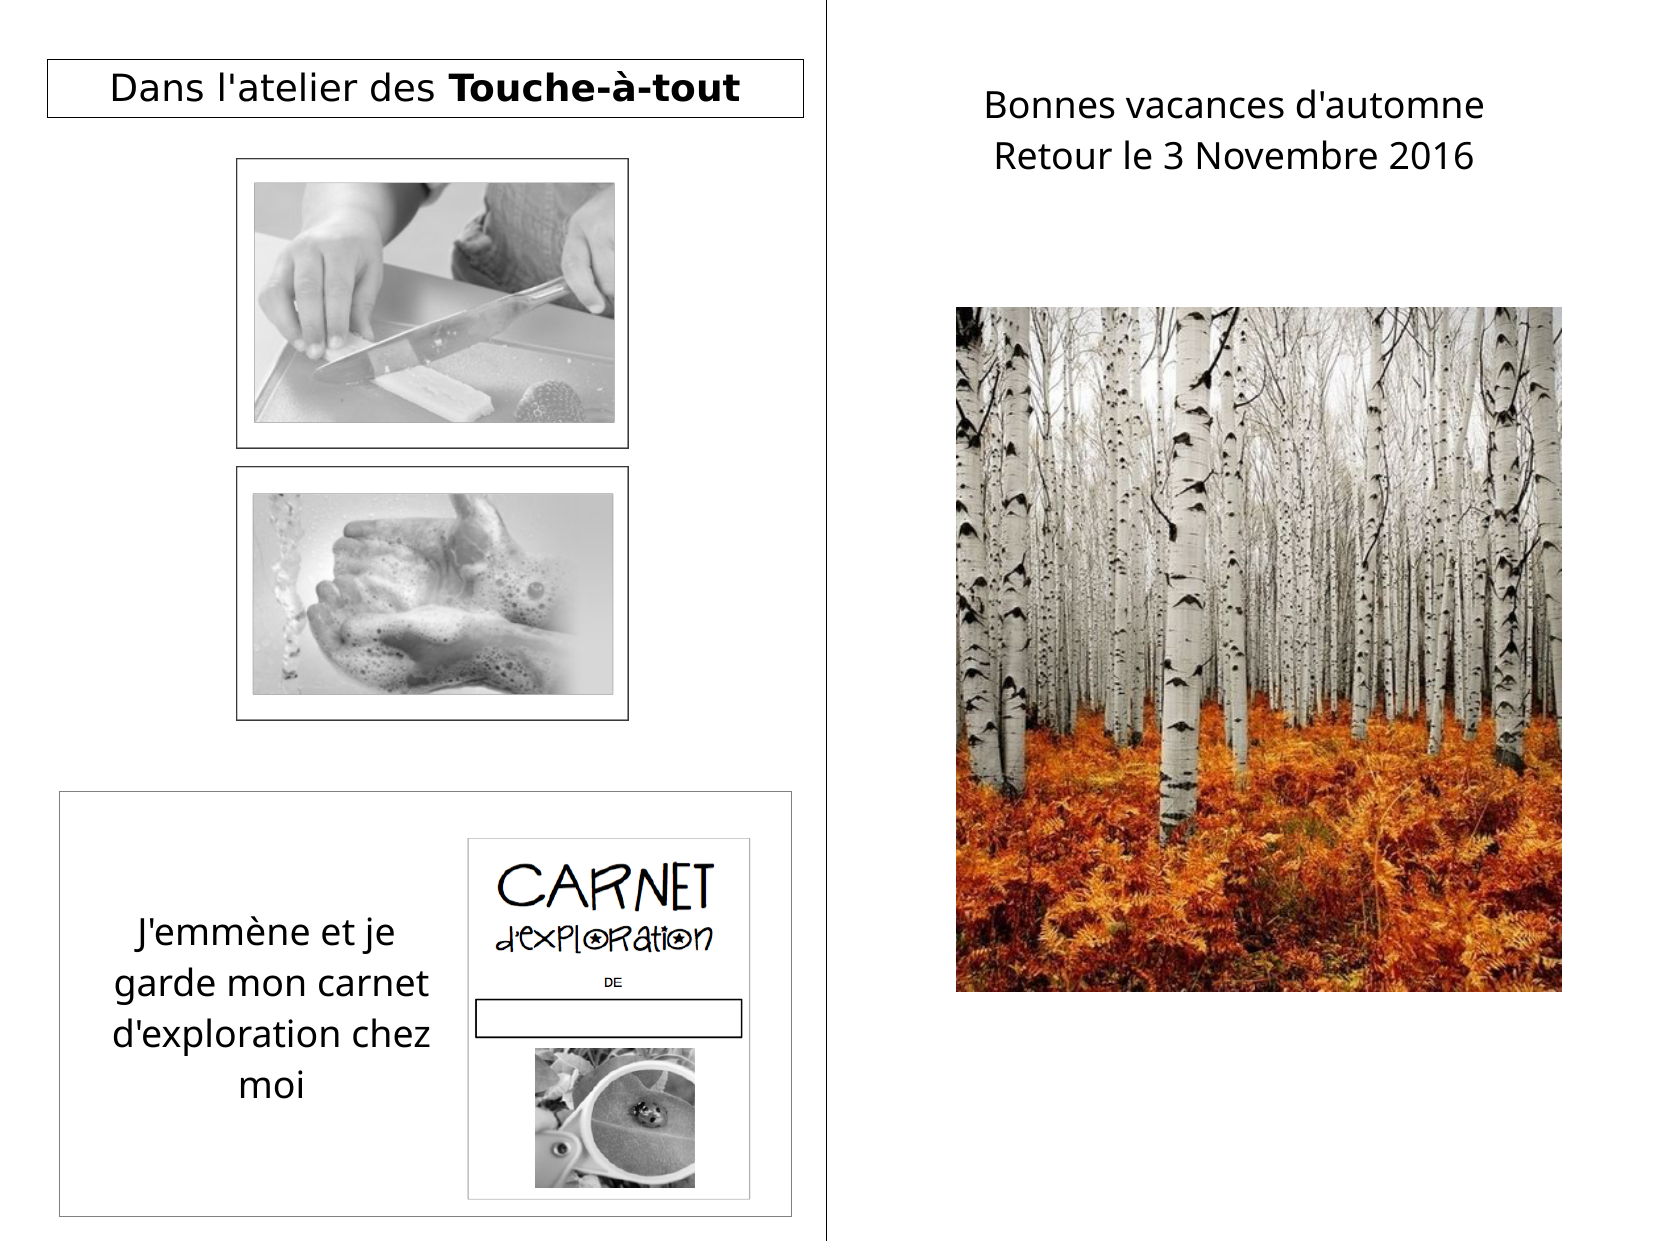

Dans l'atelier des Touche-à-tout
Bonnes vacances d'automne
Retour le 3 Novembre 2016
J'emmène et je garde mon carnet d'exploration chez moi